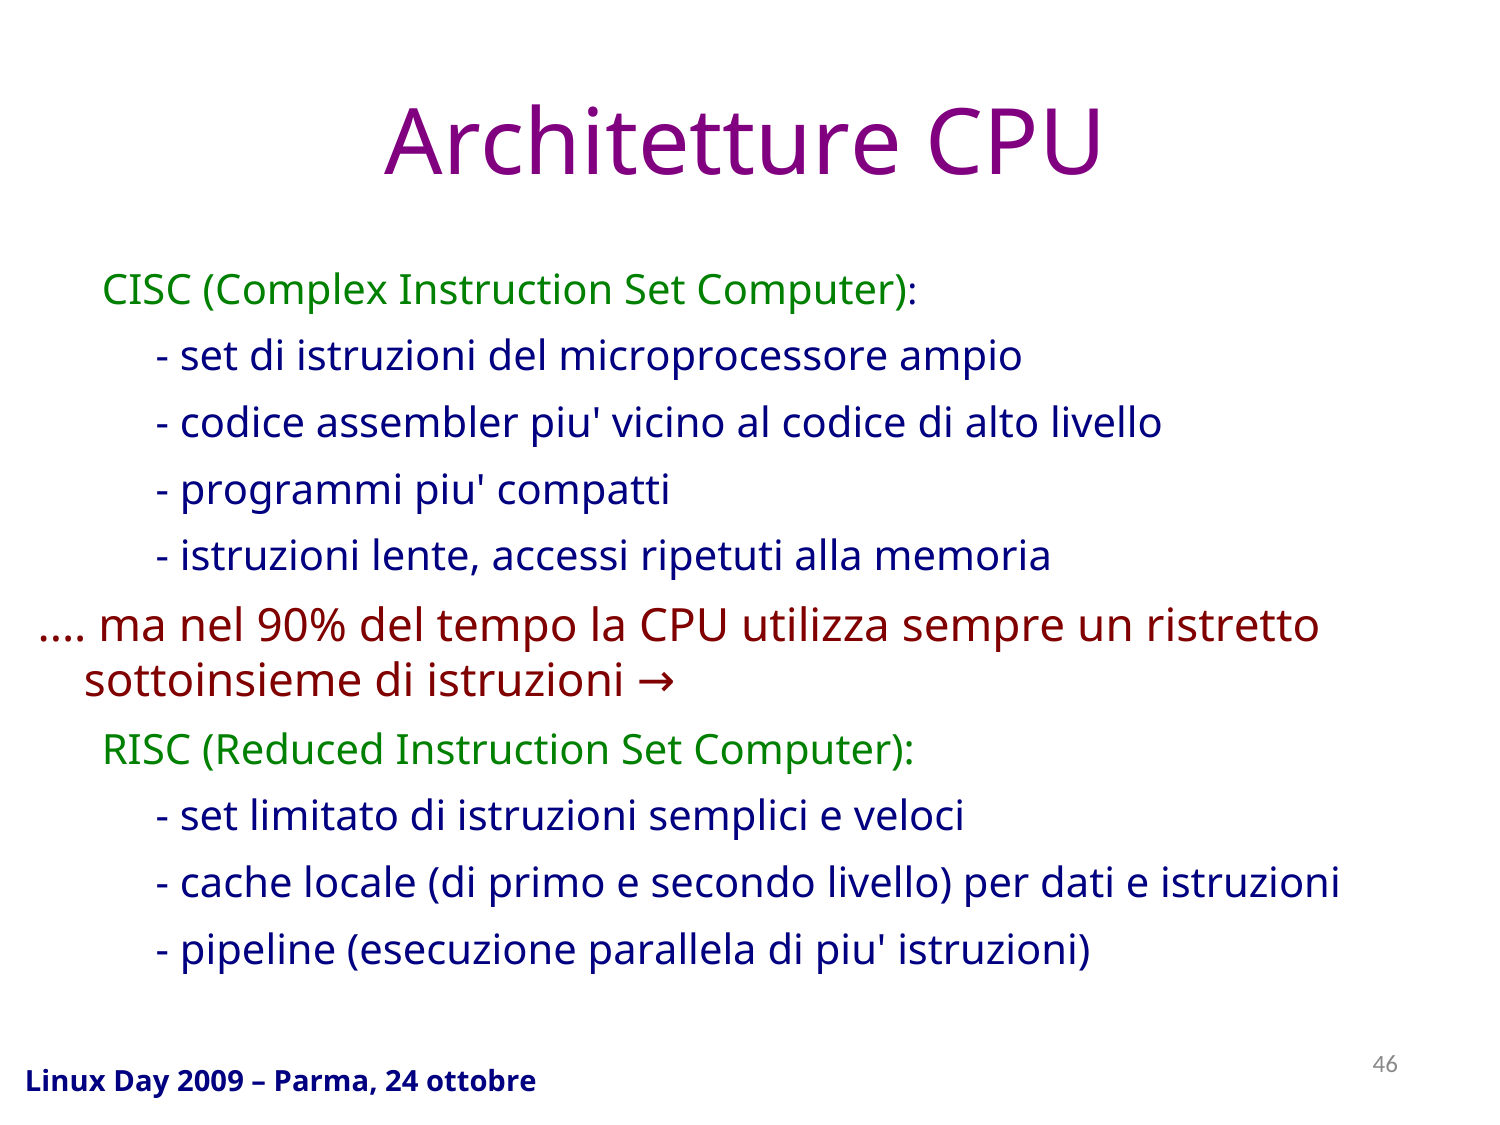

# Architetture CPU
 CISC (Complex Instruction Set Computer):
 - set di istruzioni del microprocessore ampio
 - codice assembler piu' vicino al codice di alto livello
 - programmi piu' compatti
 - istruzioni lente, accessi ripetuti alla memoria
.... ma nel 90% del tempo la CPU utilizza sempre un ristretto sottoinsieme di istruzioni →
 RISC (Reduced Instruction Set Computer):
 - set limitato di istruzioni semplici e veloci
 - cache locale (di primo e secondo livello) per dati e istruzioni
 - pipeline (esecuzione parallela di piu' istruzioni)‏
46